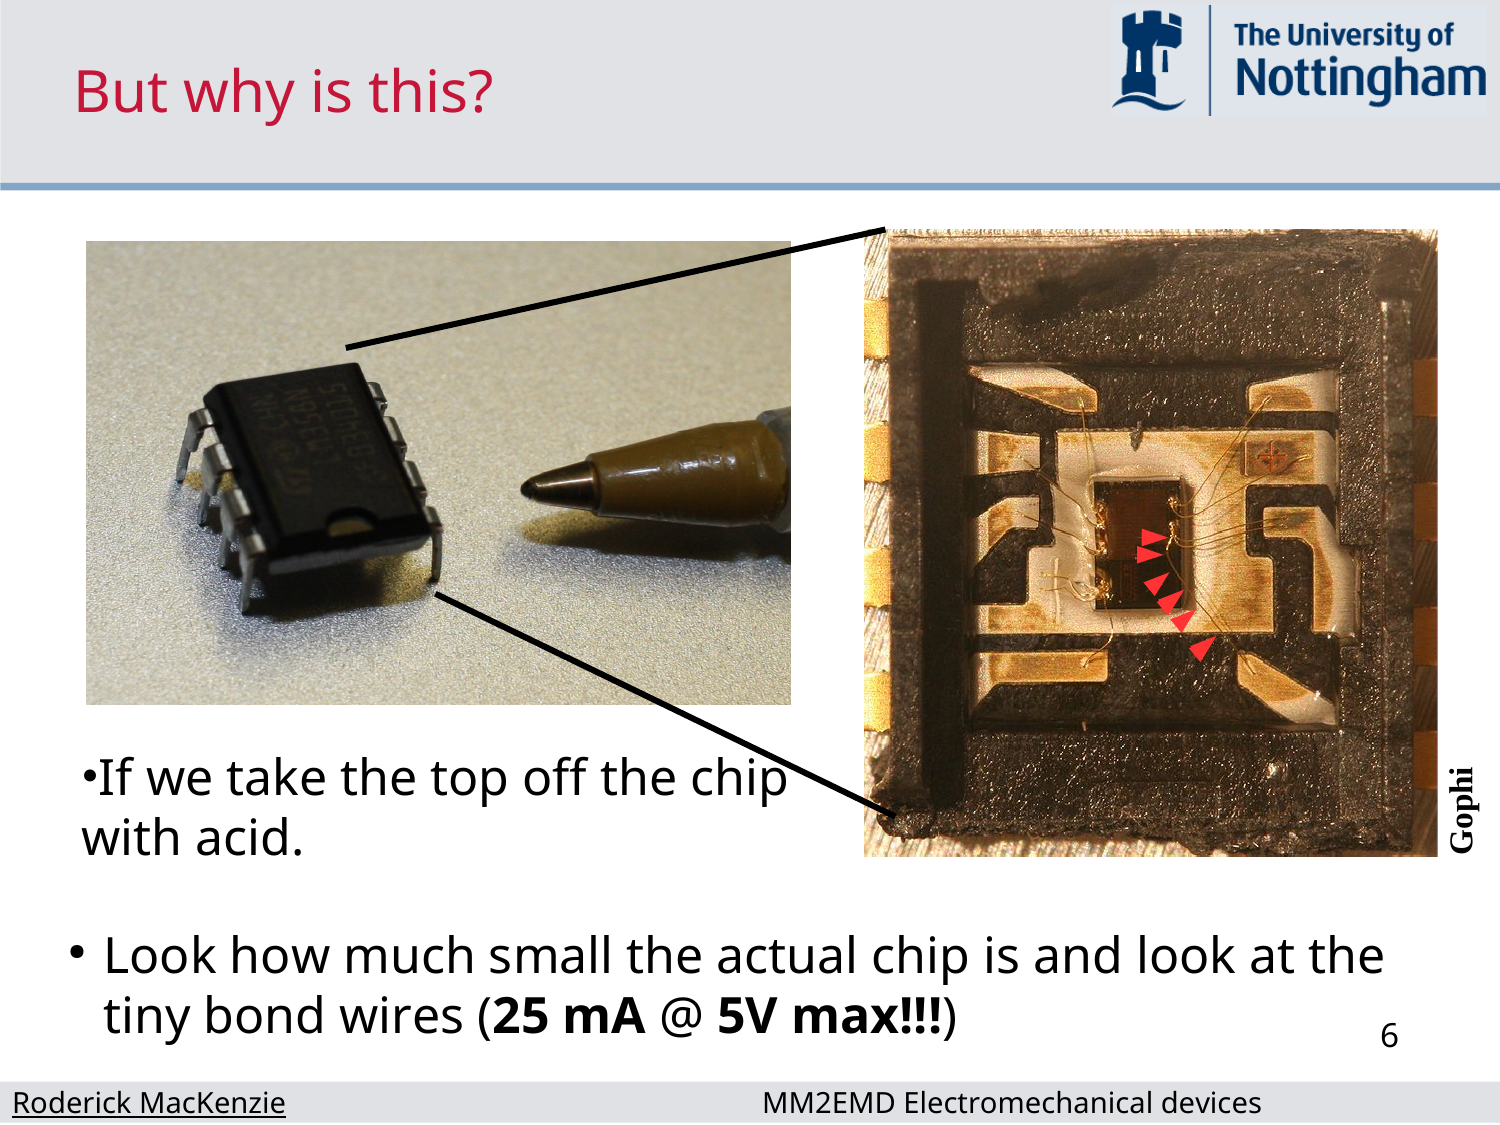

# But why is this?
If we take the top off the chip with acid.
Gophi
Look how much small the actual chip is and look at the tiny bond wires (25 mA @ 5V max!!!)